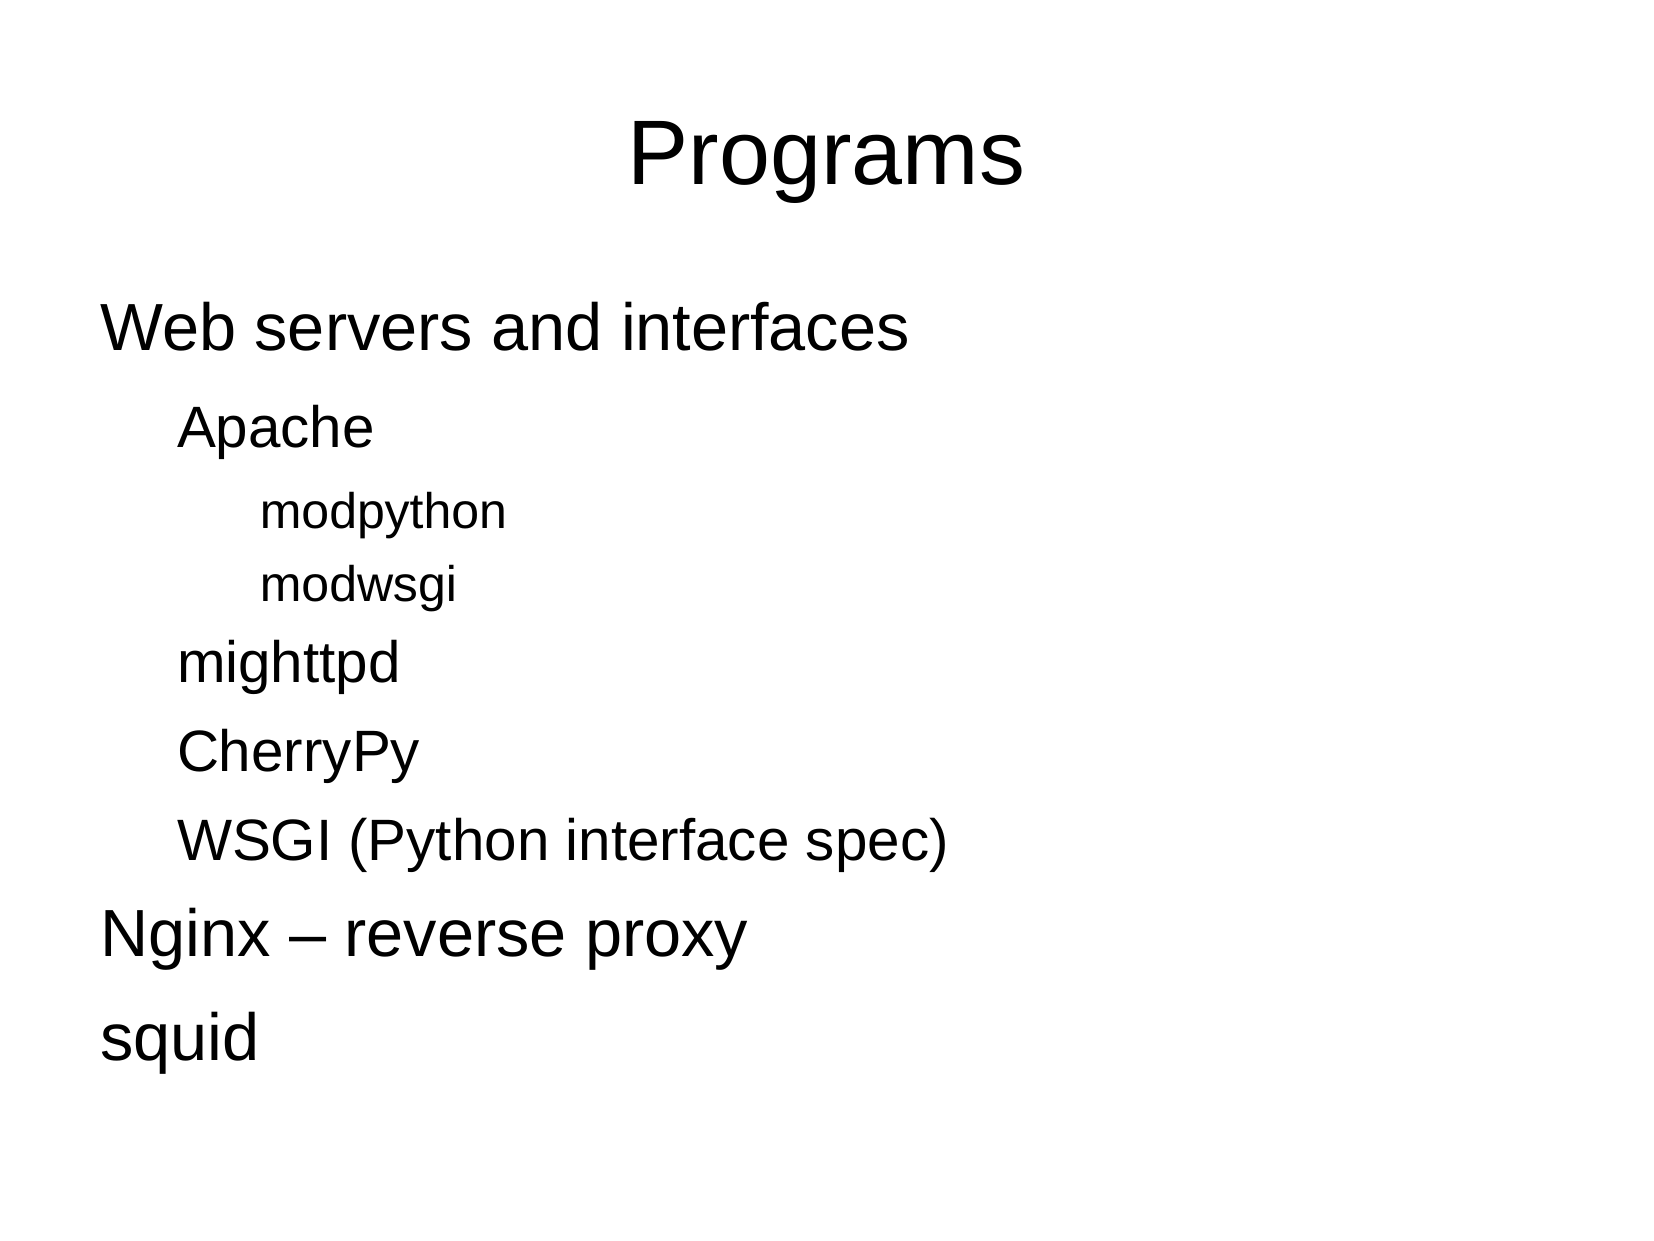

# Programs
Web servers and interfaces
Apache
modpython
modwsgi
mighttpd
CherryPy
WSGI (Python interface spec)
Nginx – reverse proxy
squid